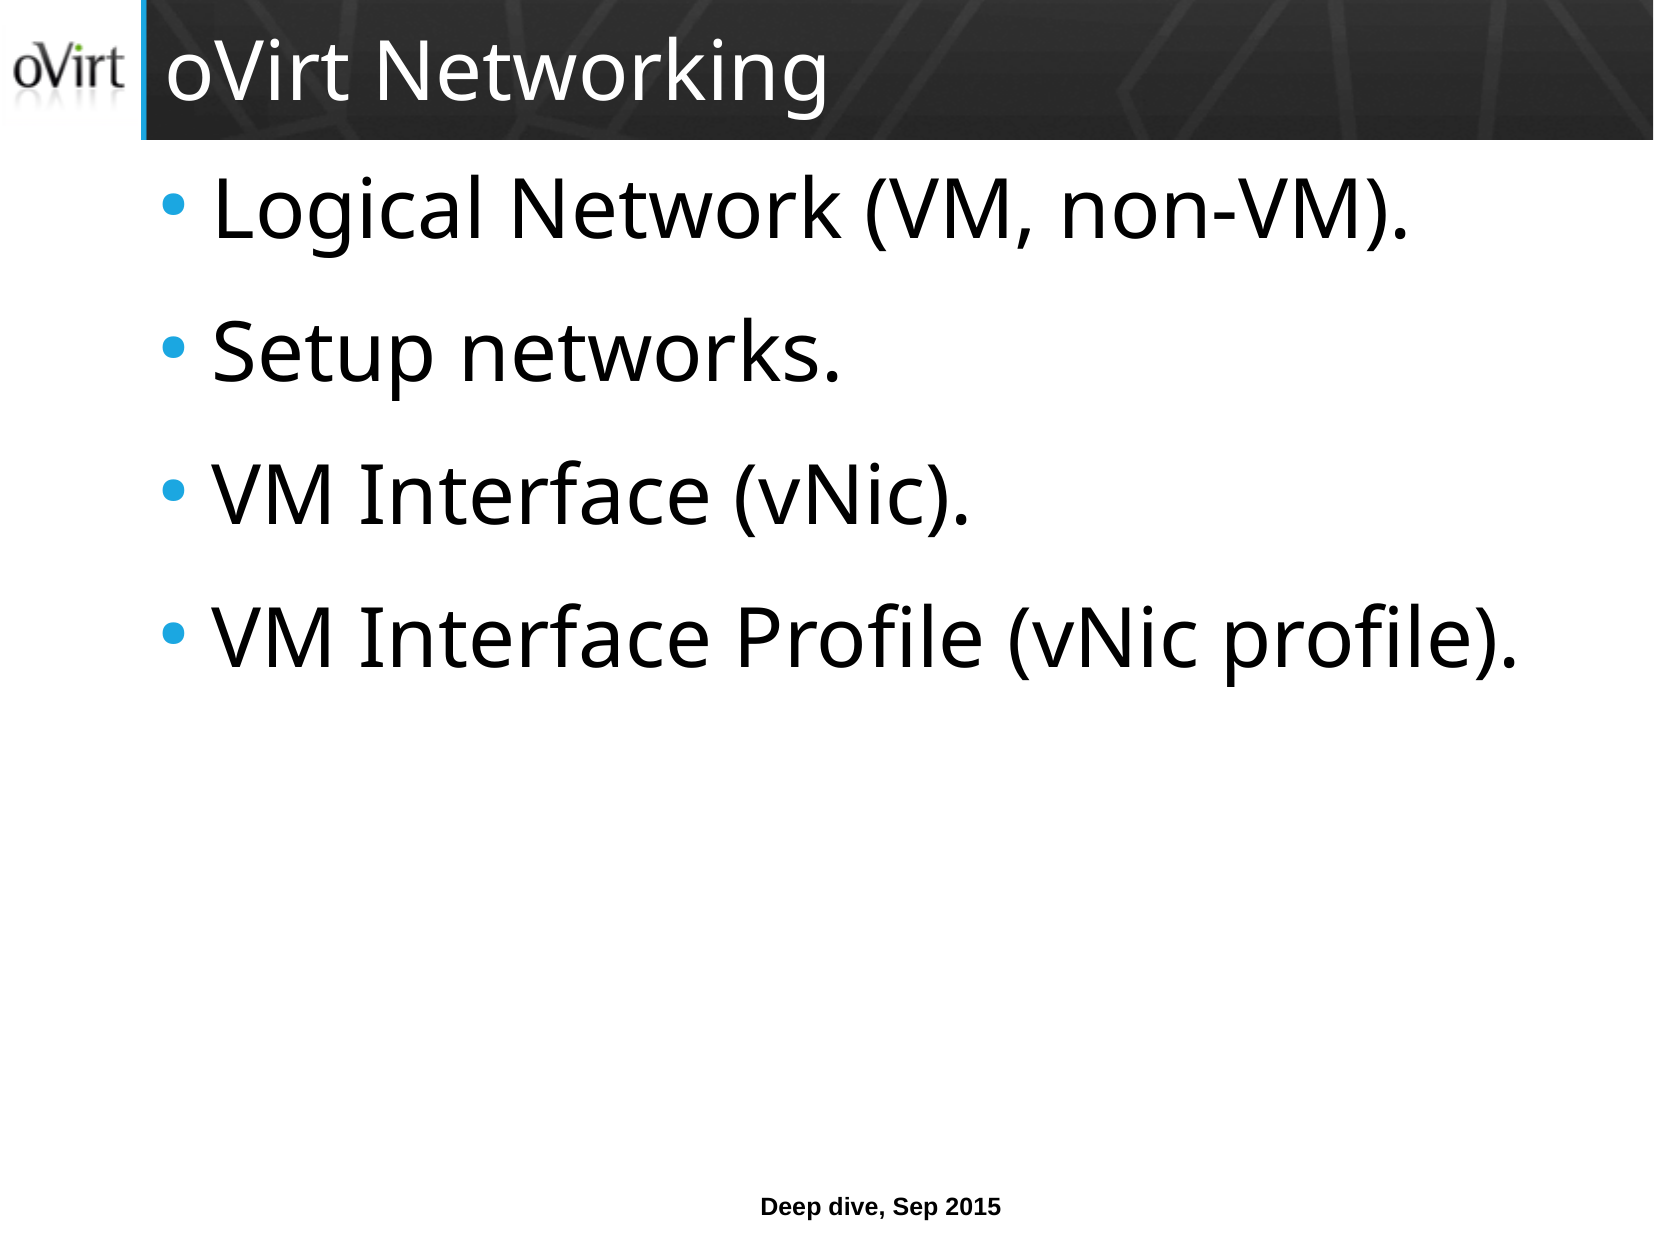

# oVirt Networking
Logical Network (VM, non-VM).
Setup networks.
VM Interface (vNic).
VM Interface Profile (vNic profile).